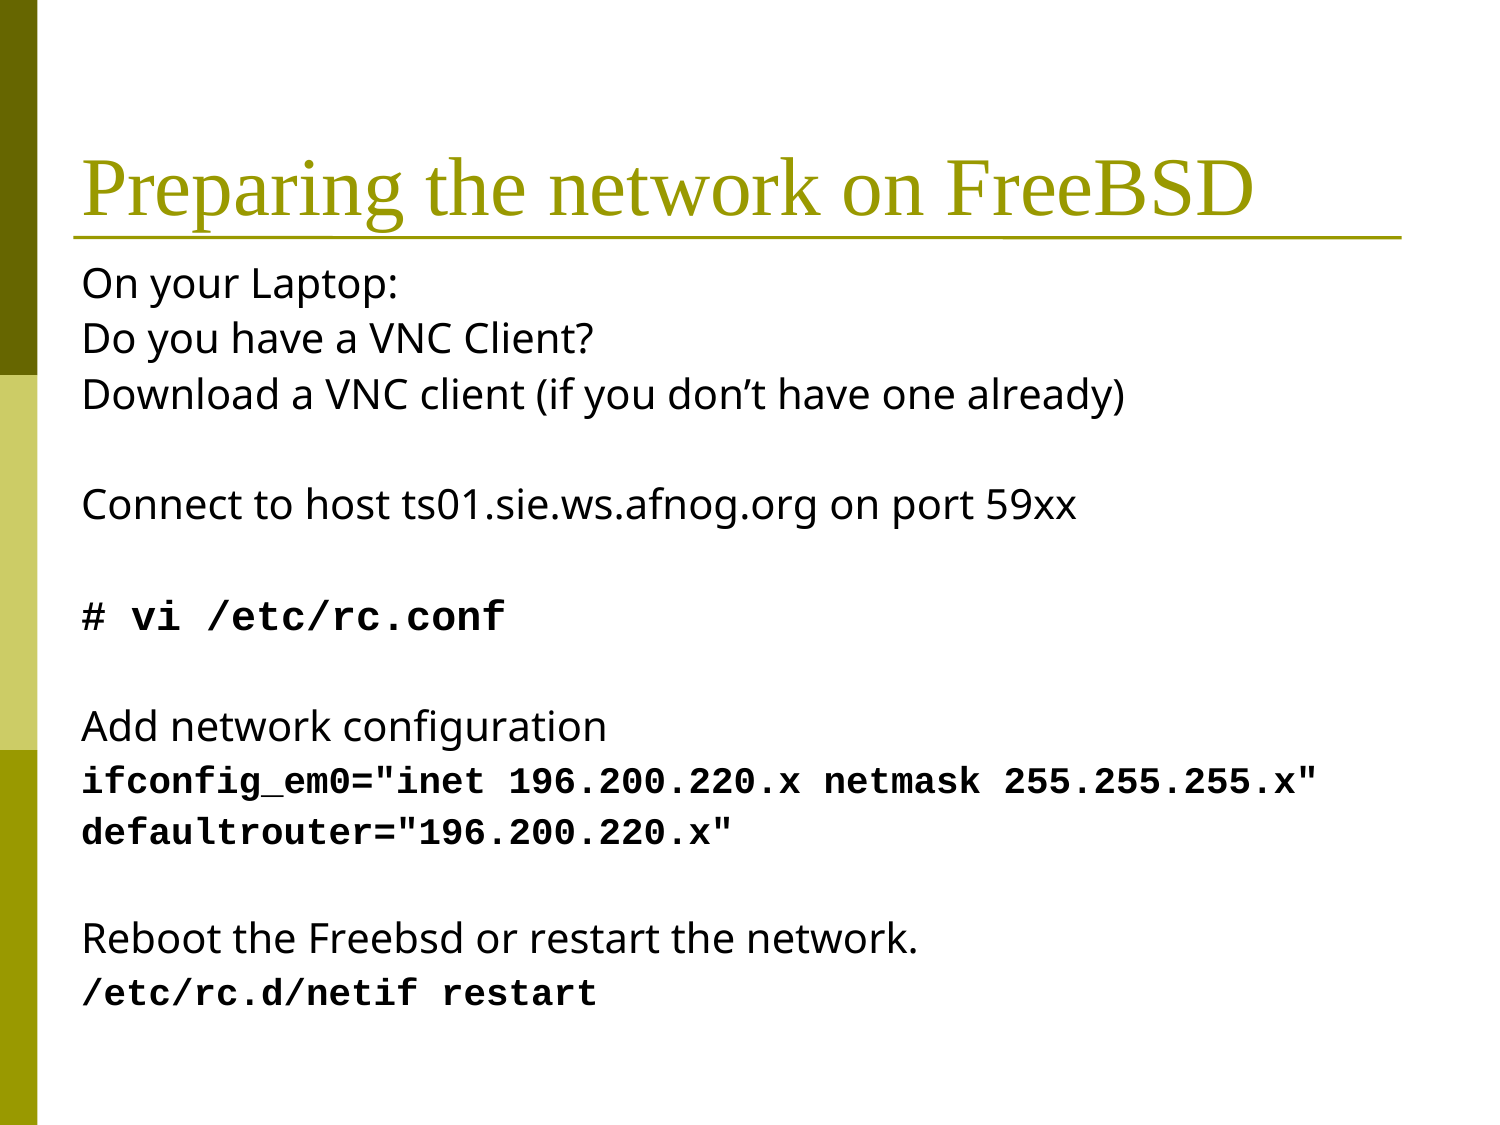

Preparing the network on FreeBSD
On your Laptop:
Do you have a VNC Client?
Download a VNC client (if you don’t have one already)
Connect to host ts01.sie.ws.afnog.org on port 59xx
# vi /etc/rc.conf
Add network configuration
ifconfig_em0="inet 196.200.220.x netmask 255.255.255.x"
defaultrouter="196.200.220.x"
Reboot the Freebsd or restart the network.
/etc/rc.d/netif restart